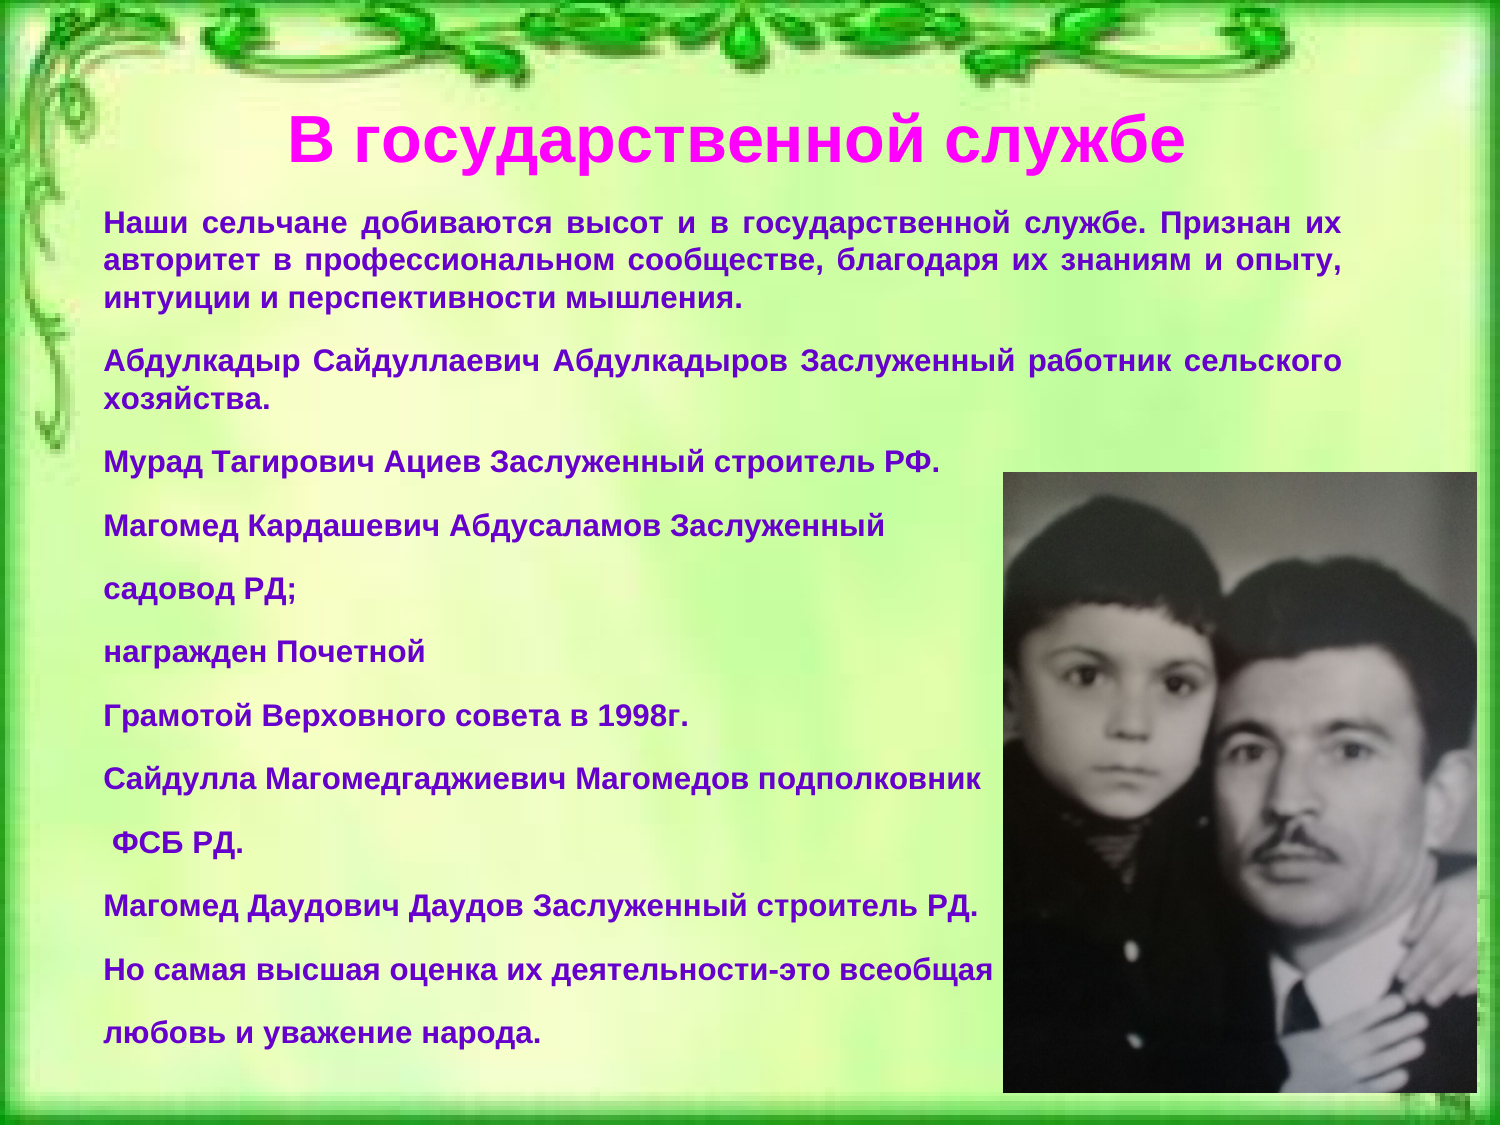

В государственной службе
Наши сельчане добиваются высот и в государственной службе. Признан их авторитет в профессиональном сообществе, благодаря их знаниям и опыту, интуиции и перспективности мышления.
Абдулкадыр Сайдуллаевич Абдулкадыров Заслуженный работник сельского хозяйства.
Мурад Тагирович Ациев Заслуженный строитель РФ.
Магомед Кардашевич Абдусаламов Заслуженный
садовод РД;
награжден Почетной
Грамотой Верховного совета в 1998г.
Сайдулла Магомедгаджиевич Магомедов подполковник
 ФСБ РД.
Магомед Даудович Даудов Заслуженный строитель РД.
Но самая высшая оценка их деятельности-это всеобщая
любовь и уважение народа.